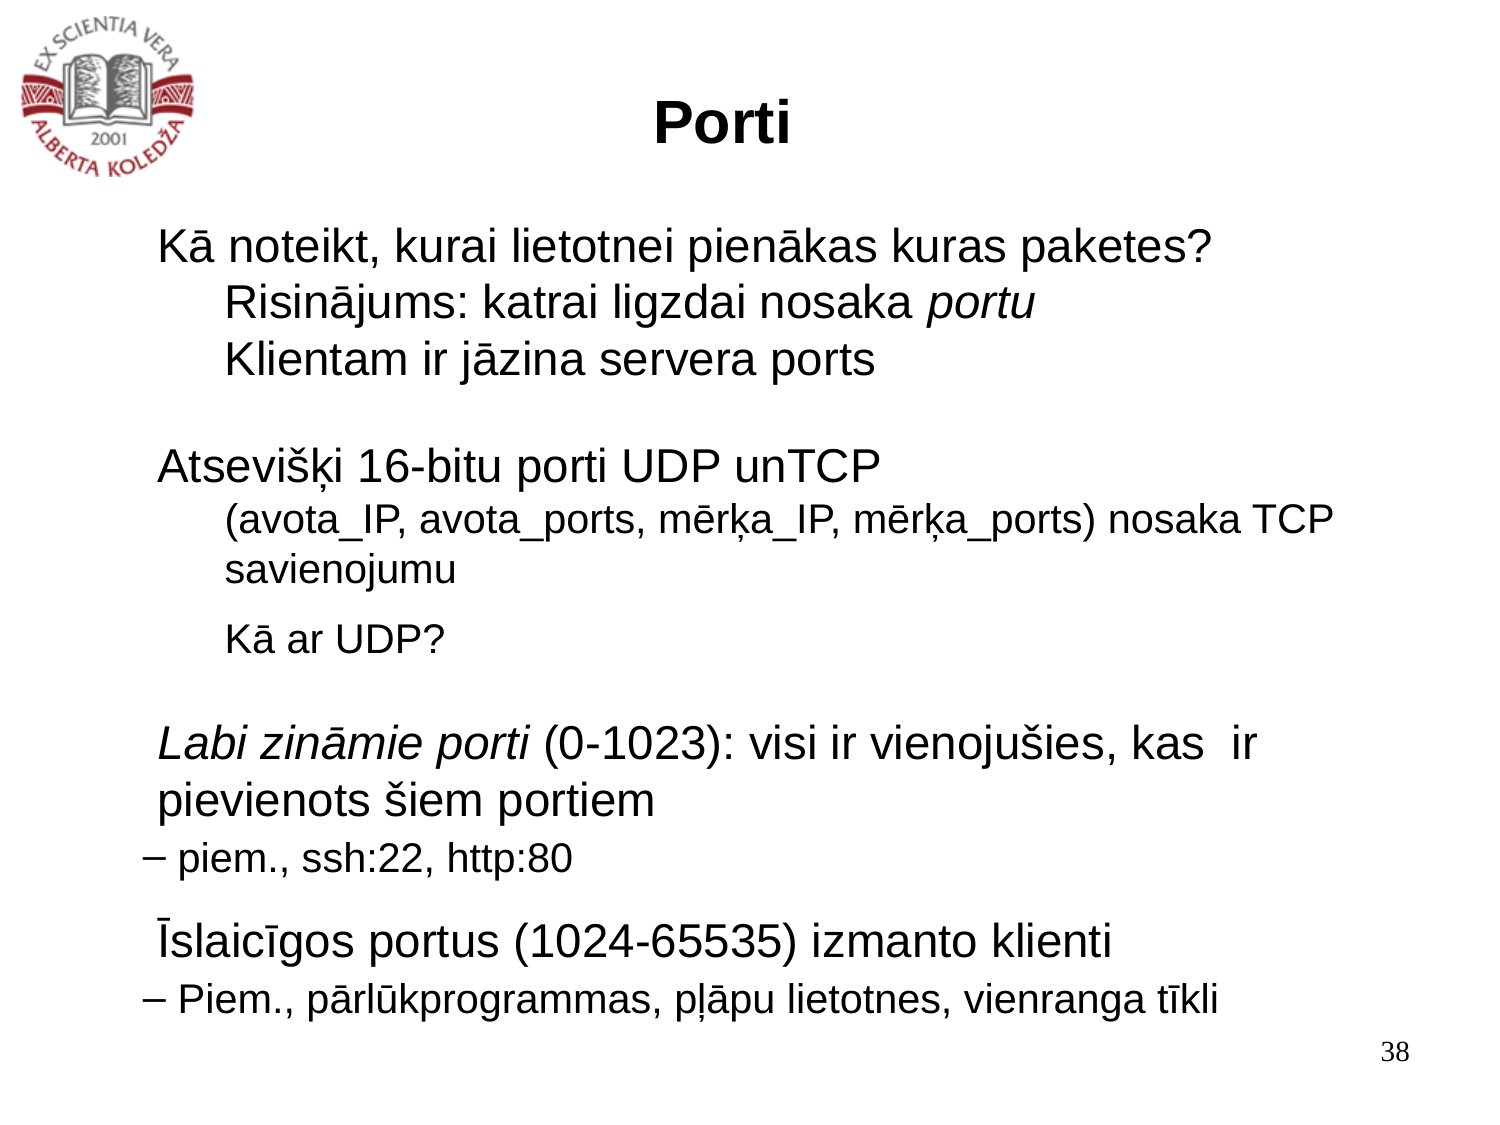

# Porti
Kā noteikt, kurai lietotnei pienākas kuras paketes?
Risinājums: katrai ligzdai nosaka portu
Klientam ir jāzina servera ports
Atsevišķi 16-bitu porti UDP unTCP
(avota_IP, avota_ports, mērķa_IP, mērķa_ports) nosaka TCP savienojumu
Kā ar UDP?
Labi zināmie porti (0-1023): visi ir vienojušies, kas ir pievienots šiem portiem
piem., ssh:22, http:80
Īslaicīgos portus (1024-65535) izmanto klienti
Piem., pārlūkprogrammas, pļāpu lietotnes, vienranga tīkli